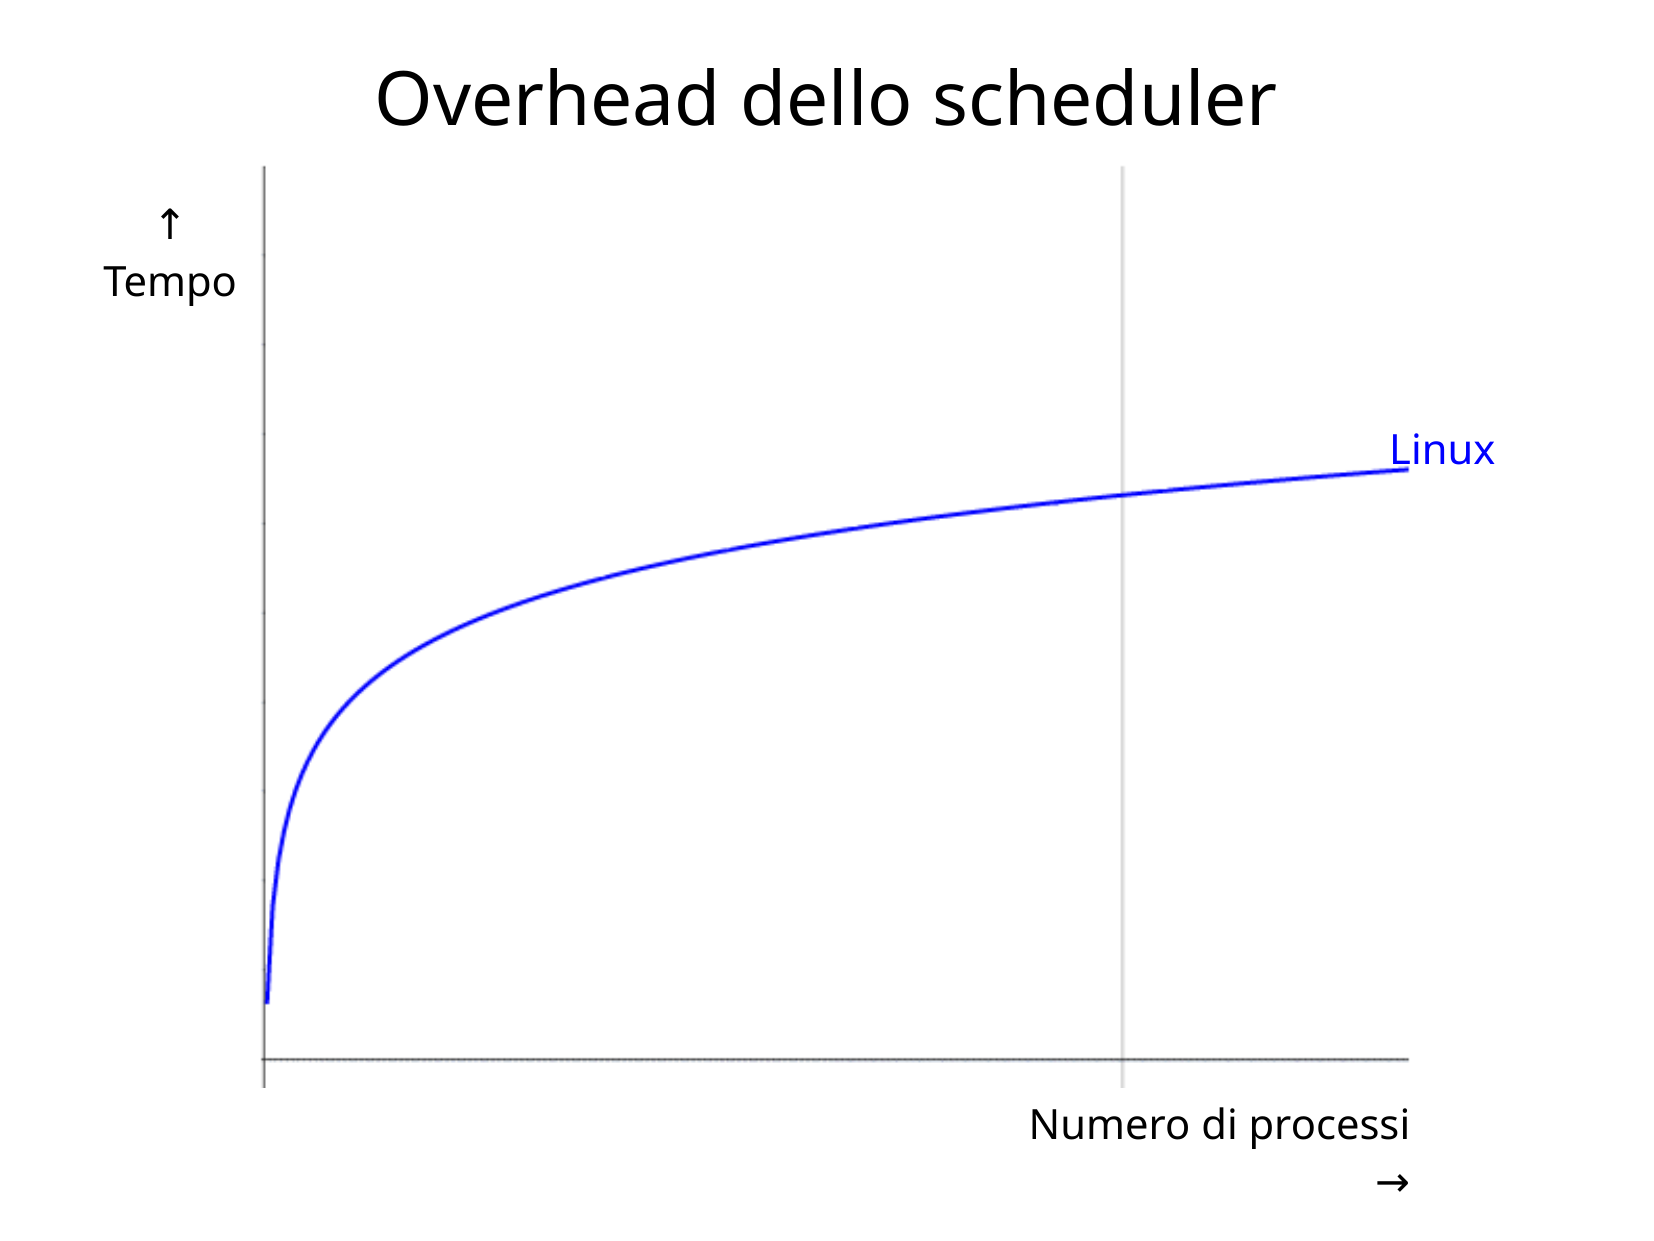

Overhead dello scheduler
↑
Tempo
Linux
Numero di processi →